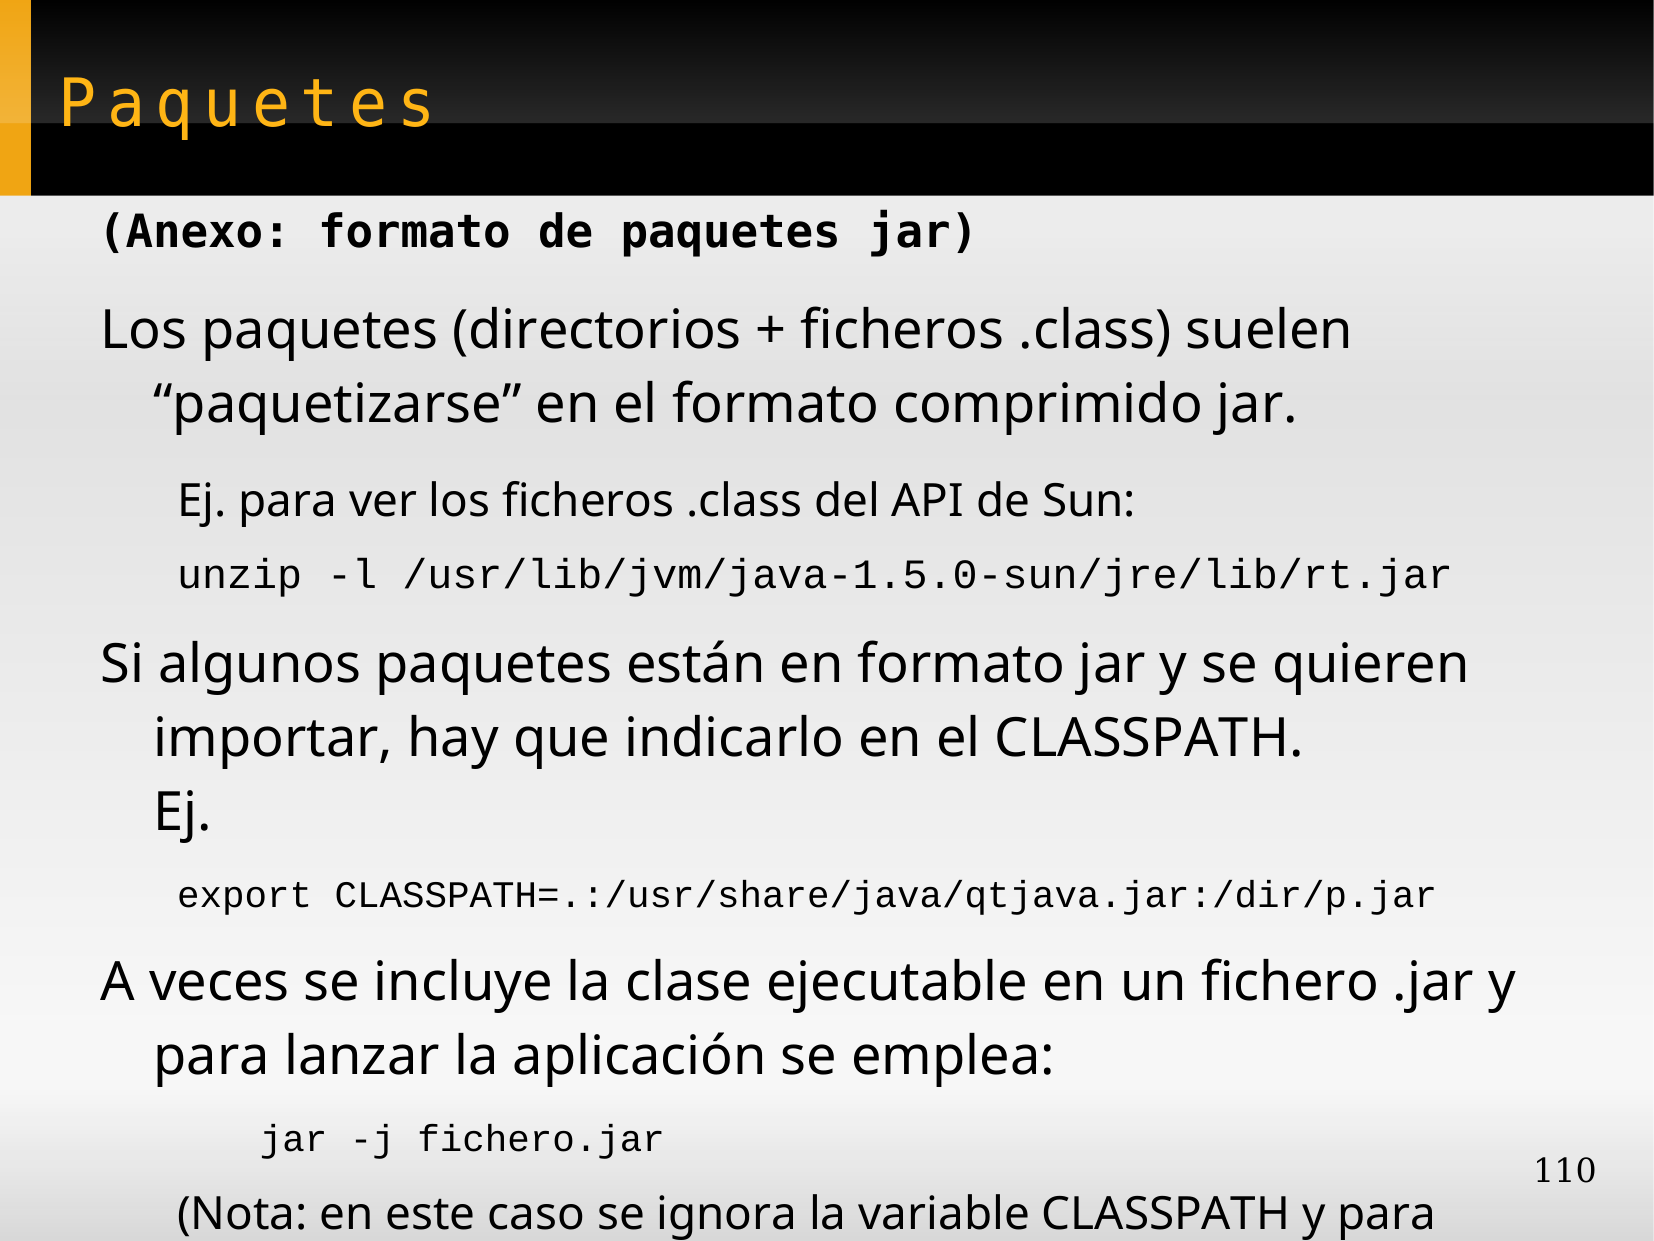

# Paquetes
(Anexo: formato de paquetes jar)
Los paquetes (directorios + ficheros .class) suelen “paquetizarse” en el formato comprimido jar.
Ej. para ver los ficheros .class del API de Sun:
unzip -l /usr/lib/jvm/java-1.5.0-sun/jre/lib/rt.jar
Si algunos paquetes están en formato jar y se quieren importar, hay que indicarlo en el CLASSPATH.
Ej.
export CLASSPATH=.:/usr/share/java/qtjava.jar:/dir/p.jar
A veces se incluye la clase ejecutable en un fichero .jar y para lanzar la aplicación se emplea:
jar -j fichero.jar
(Nota: en este caso se ignora la variable CLASSPATH y para indicar otras clases y .jar se debe emplear un fichero manifest)
110